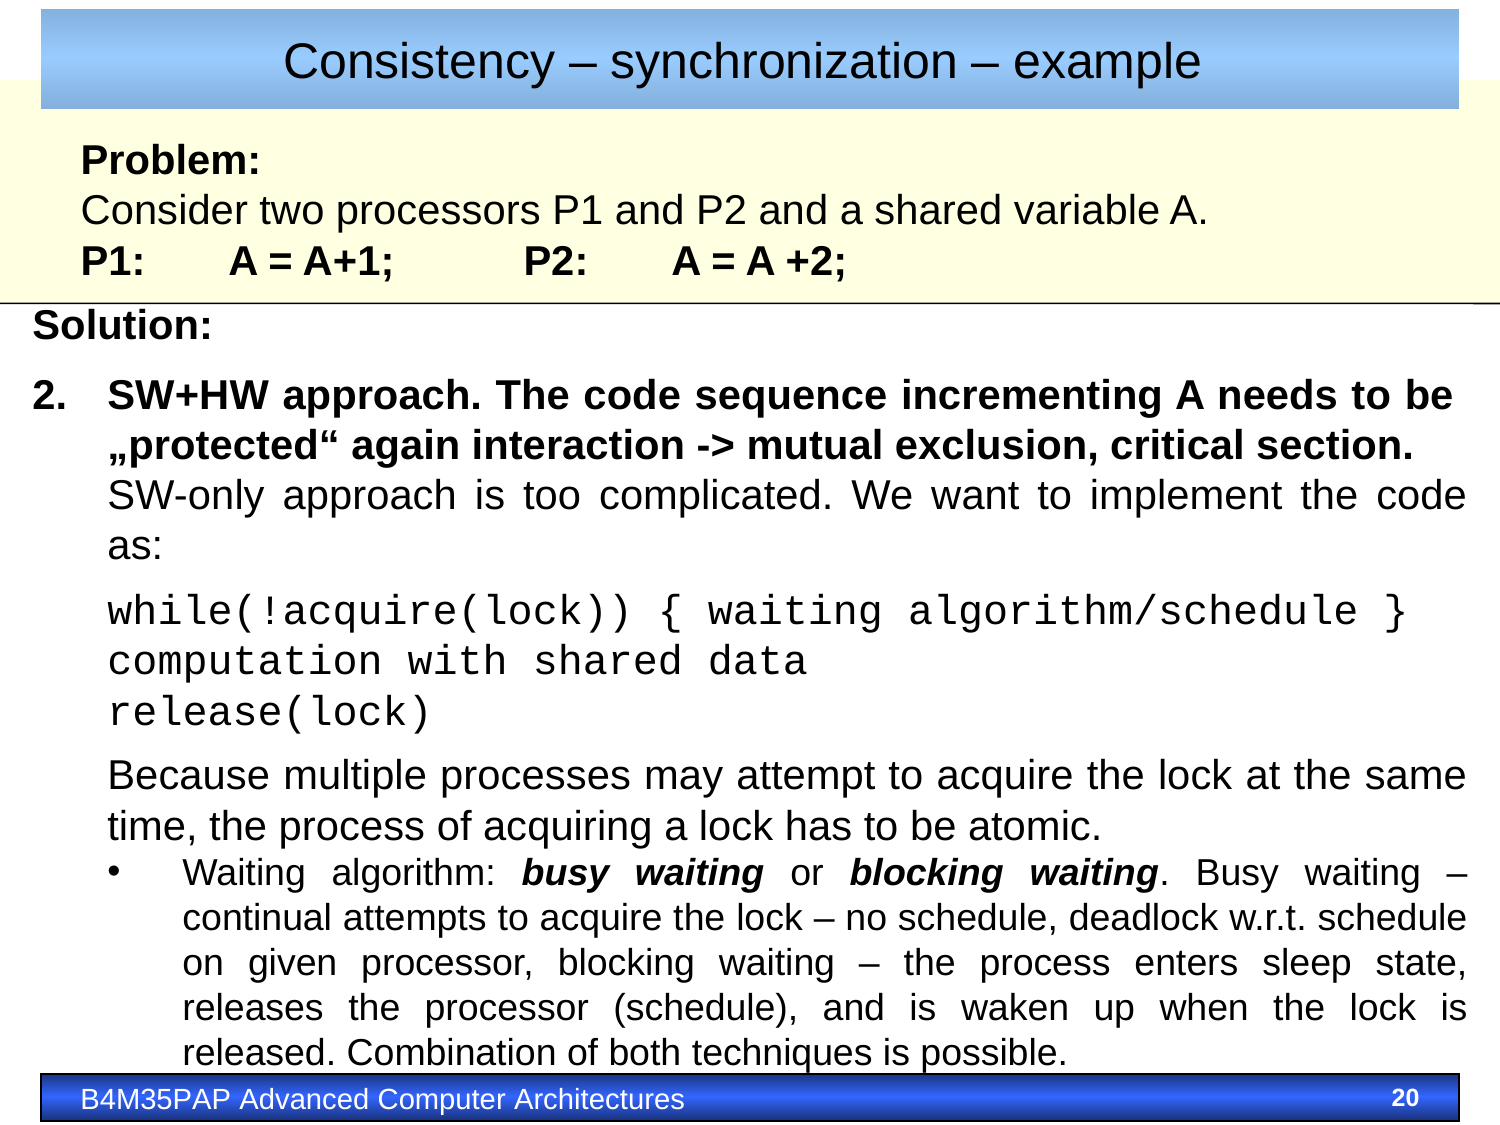

# Consistency – synchronization – example
Problem:
Consider two processors P1 and P2 and a shared variable A.
P1: 	A = A+1;		P2: 	A = A +2;
Solution:
SW+HW approach. The code sequence incrementing A needs to be „protected“ again interaction -> mutual exclusion, critical section.
SW-only approach is too complicated. We want to implement the code as:
while(!acquire(lock)) { waiting algorithm/schedule }
computation with shared data
release(lock)
Because multiple processes may attempt to acquire the lock at the same time, the process of acquiring a lock has to be atomic.
Waiting algorithm: busy waiting or blocking waiting. Busy waiting – continual attempts to acquire the lock – no schedule, deadlock w.r.t. schedule on given processor, blocking waiting – the process enters sleep state, releases the processor (schedule), and is waken up when the lock is released. Combination of both techniques is possible.